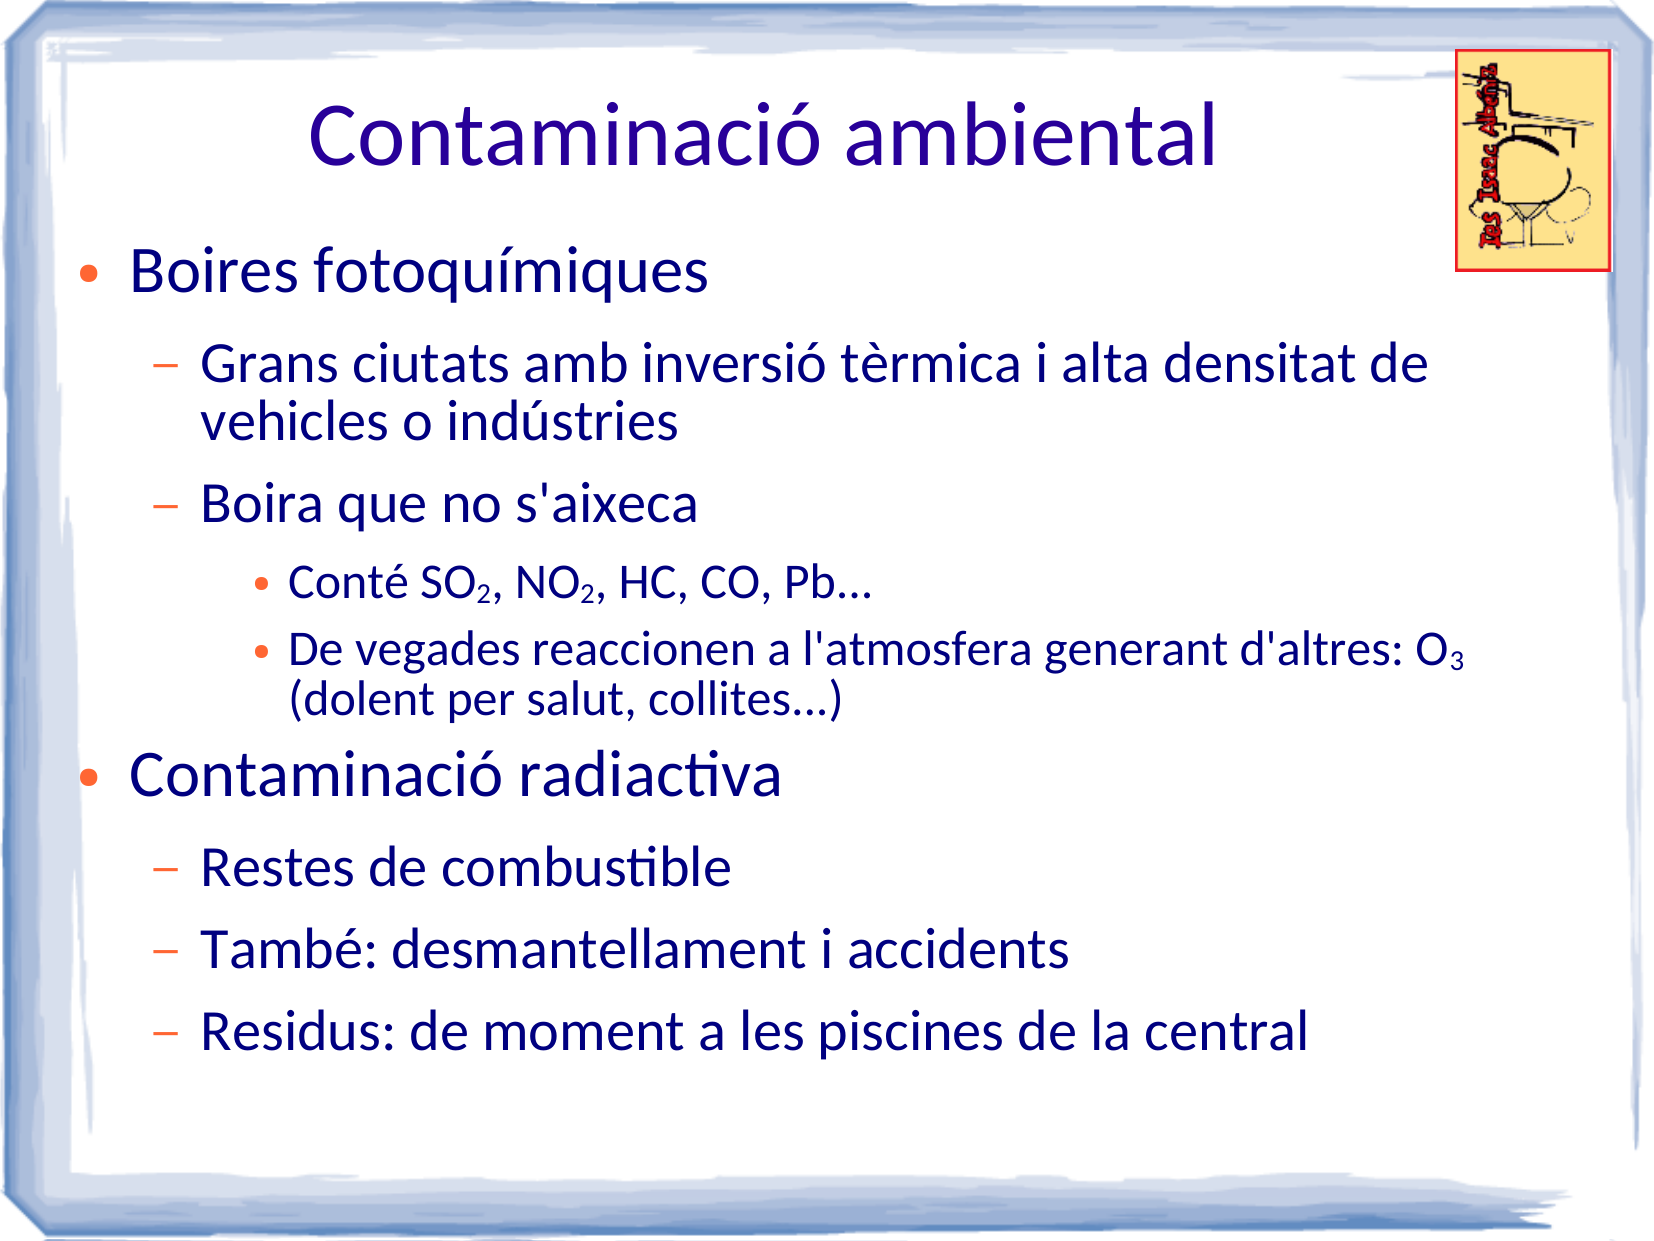

# Contaminació ambiental
Boires fotoquímiques
Grans ciutats amb inversió tèrmica i alta densitat de vehicles o indústries
Boira que no s'aixeca
Conté SO2, NO2, HC, CO, Pb...
De vegades reaccionen a l'atmosfera generant d'altres: O3 (dolent per salut, collites...)
Contaminació radiactiva
Restes de combustible
També: desmantellament i accidents
Residus: de moment a les piscines de la central